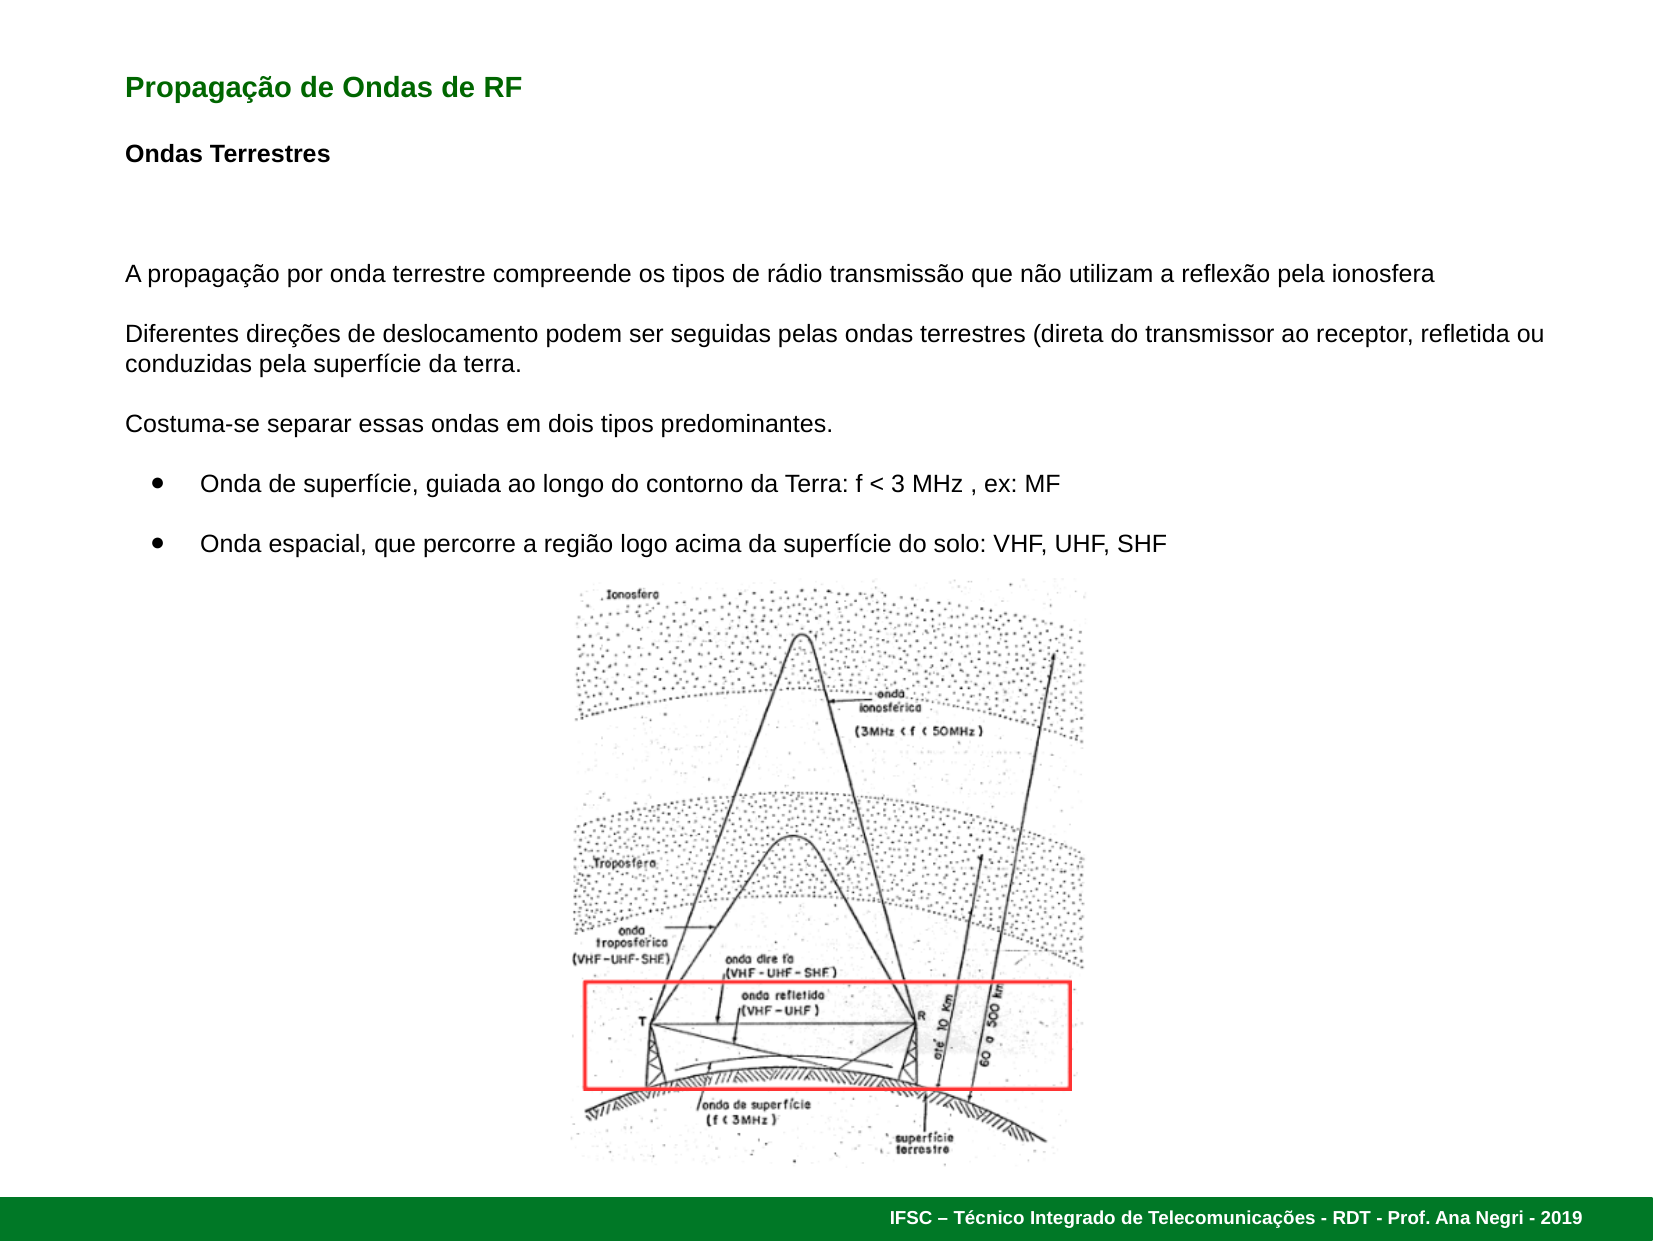

Propagação de Ondas de RF
Ondas Terrestres
A propagação por onda terrestre compreende os tipos de rádio transmissão que não utilizam a reflexão pela ionosfera
Diferentes direções de deslocamento podem ser seguidas pelas ondas terrestres (direta do transmissor ao receptor, refletida ou conduzidas pela superfície da terra.
Costuma-se separar essas ondas em dois tipos predominantes.
Onda de superfície, guiada ao longo do contorno da Terra: f < 3 MHz , ex: MF
Onda espacial, que percorre a região logo acima da superfície do solo: VHF, UHF, SHF
IFSC – Técnico Integrado de Telecomunicações - RDT - Prof. Ana Negri - 2019